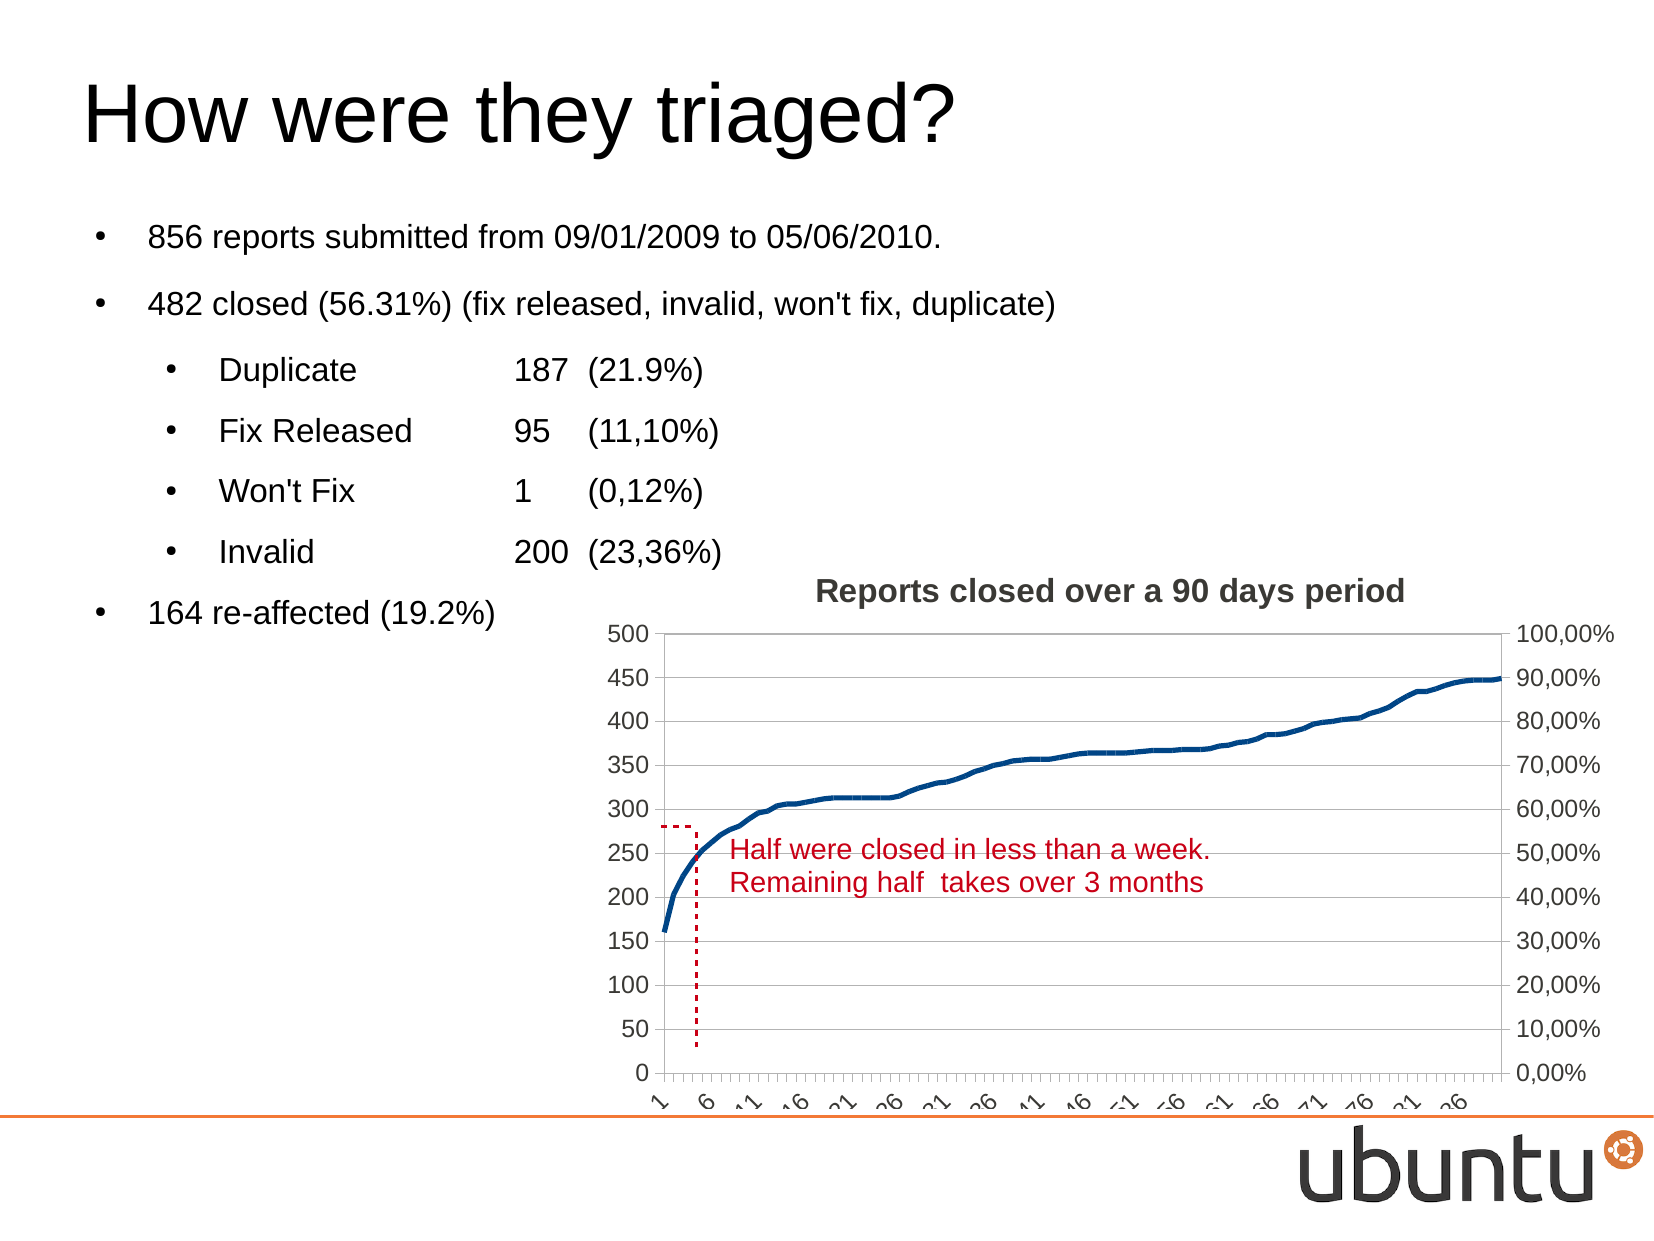

# How were they triaged?
856 reports submitted from 09/01/2009 to 05/06/2010.
482 closed (56.31%) (fix released, invalid, won't fix, duplicate)
Duplicate 		187 	(21.9%)
Fix Released		95	(11,10%)
Won't Fix			1	(0,12%)
Invalid			200	(23,36%)
164 re-affected (19.2%)
Half were closed in less than a week.
Remaining half takes over 3 months